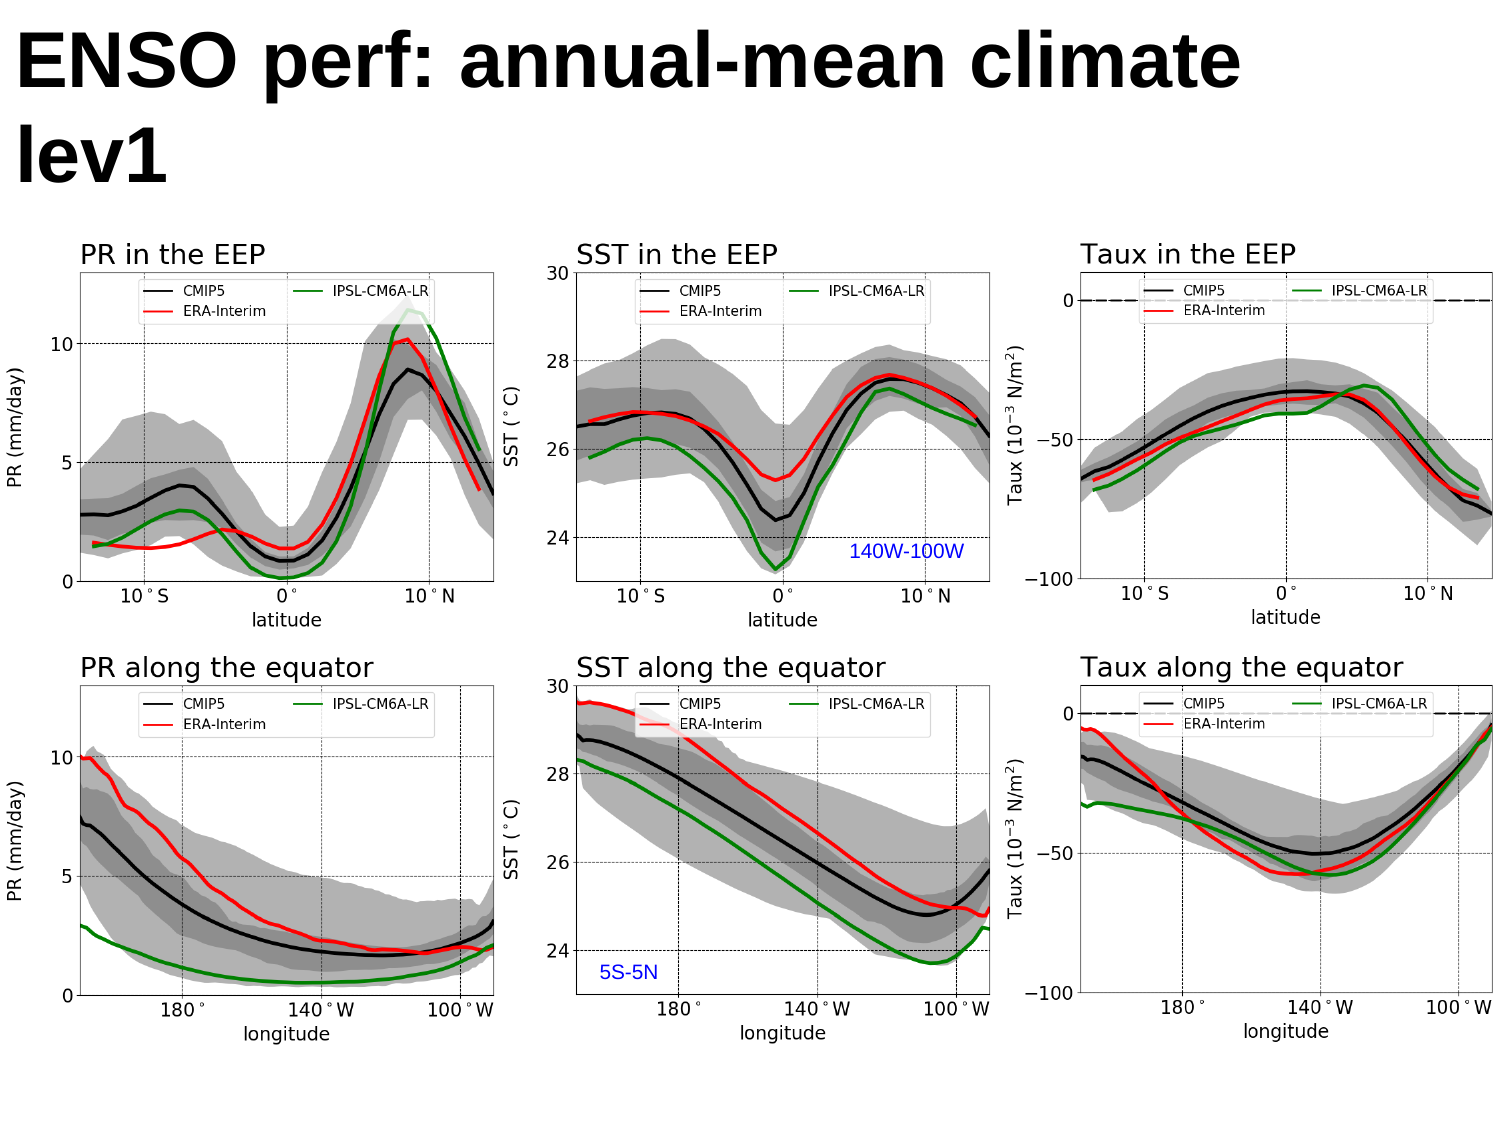

# ENSO perf: annual-mean climate lev1
140W-100W
5S-5N